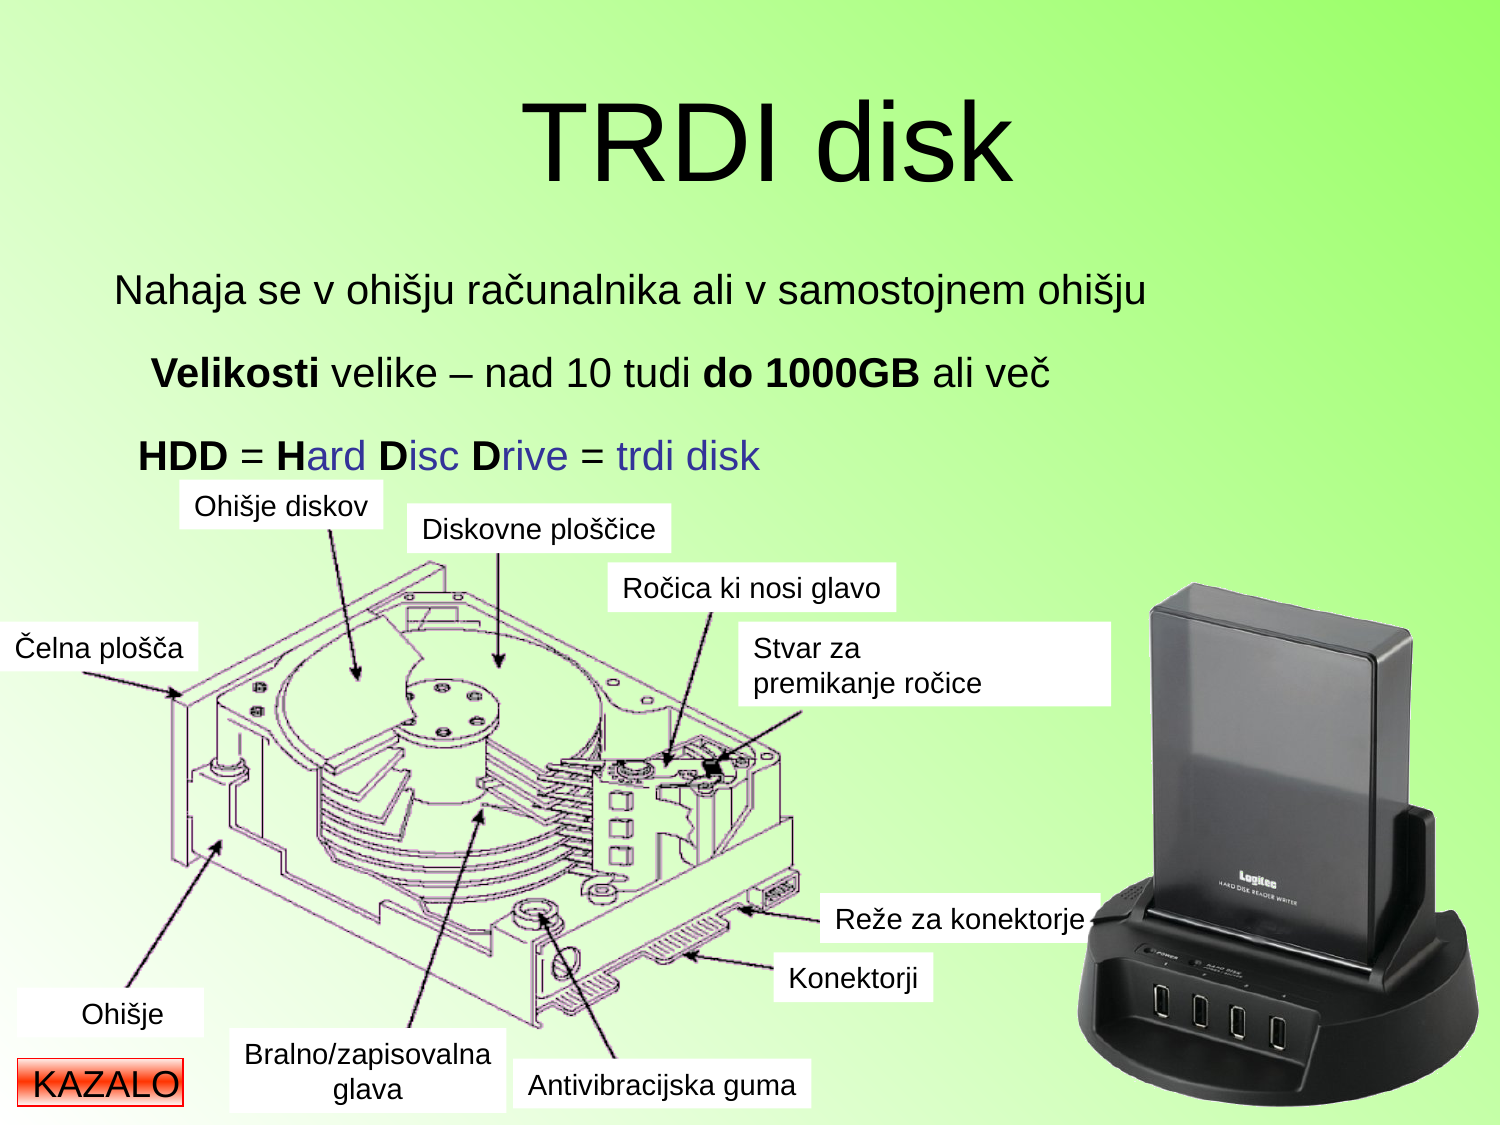

# TRDI disk
Nahaja se v ohišju računalnika ali v samostojnem ohišju
Velikosti velike – nad 10 tudi do 1000GB ali več
HDD = Hard Disc Drive = trdi disk
Ohišje diskov
Diskovne ploščice
Ročica ki nosi glavo
Čelna plošča
Stvar za
premikanje ročice
Reže za konektorje
Konektorji
 Ohišje
Bralno/zapisovalna
glava
KAZALO
Antivibracijska guma